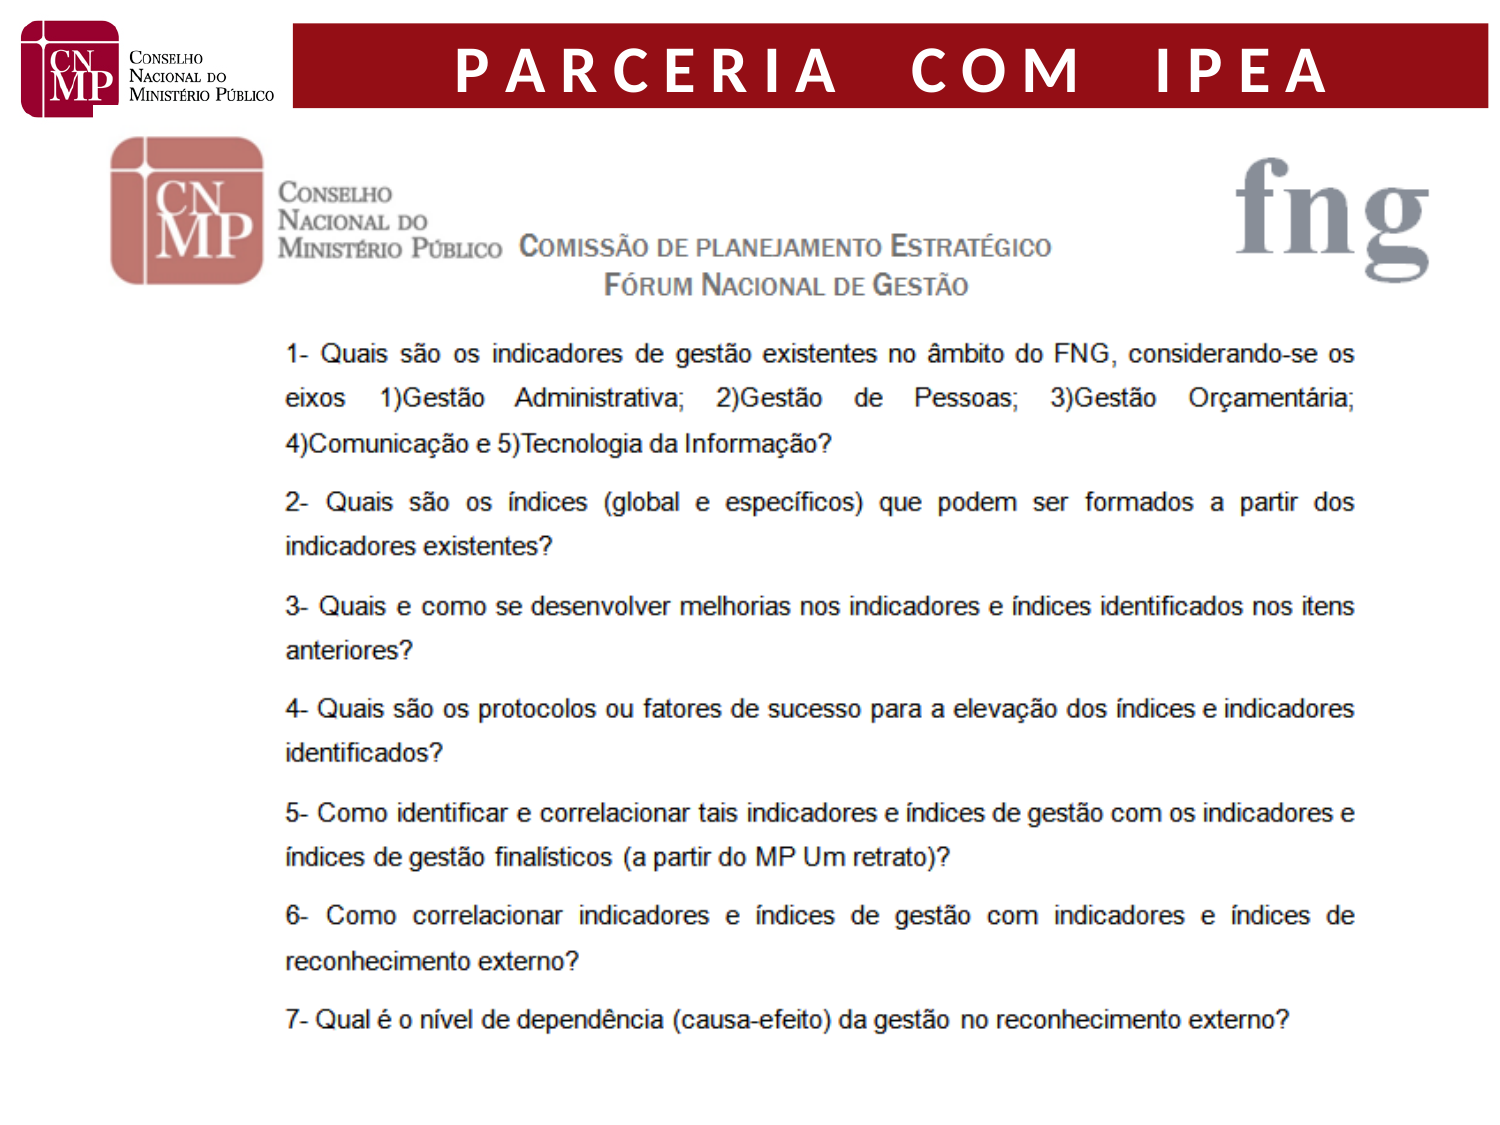

P A R C E R I A C O M I P E A